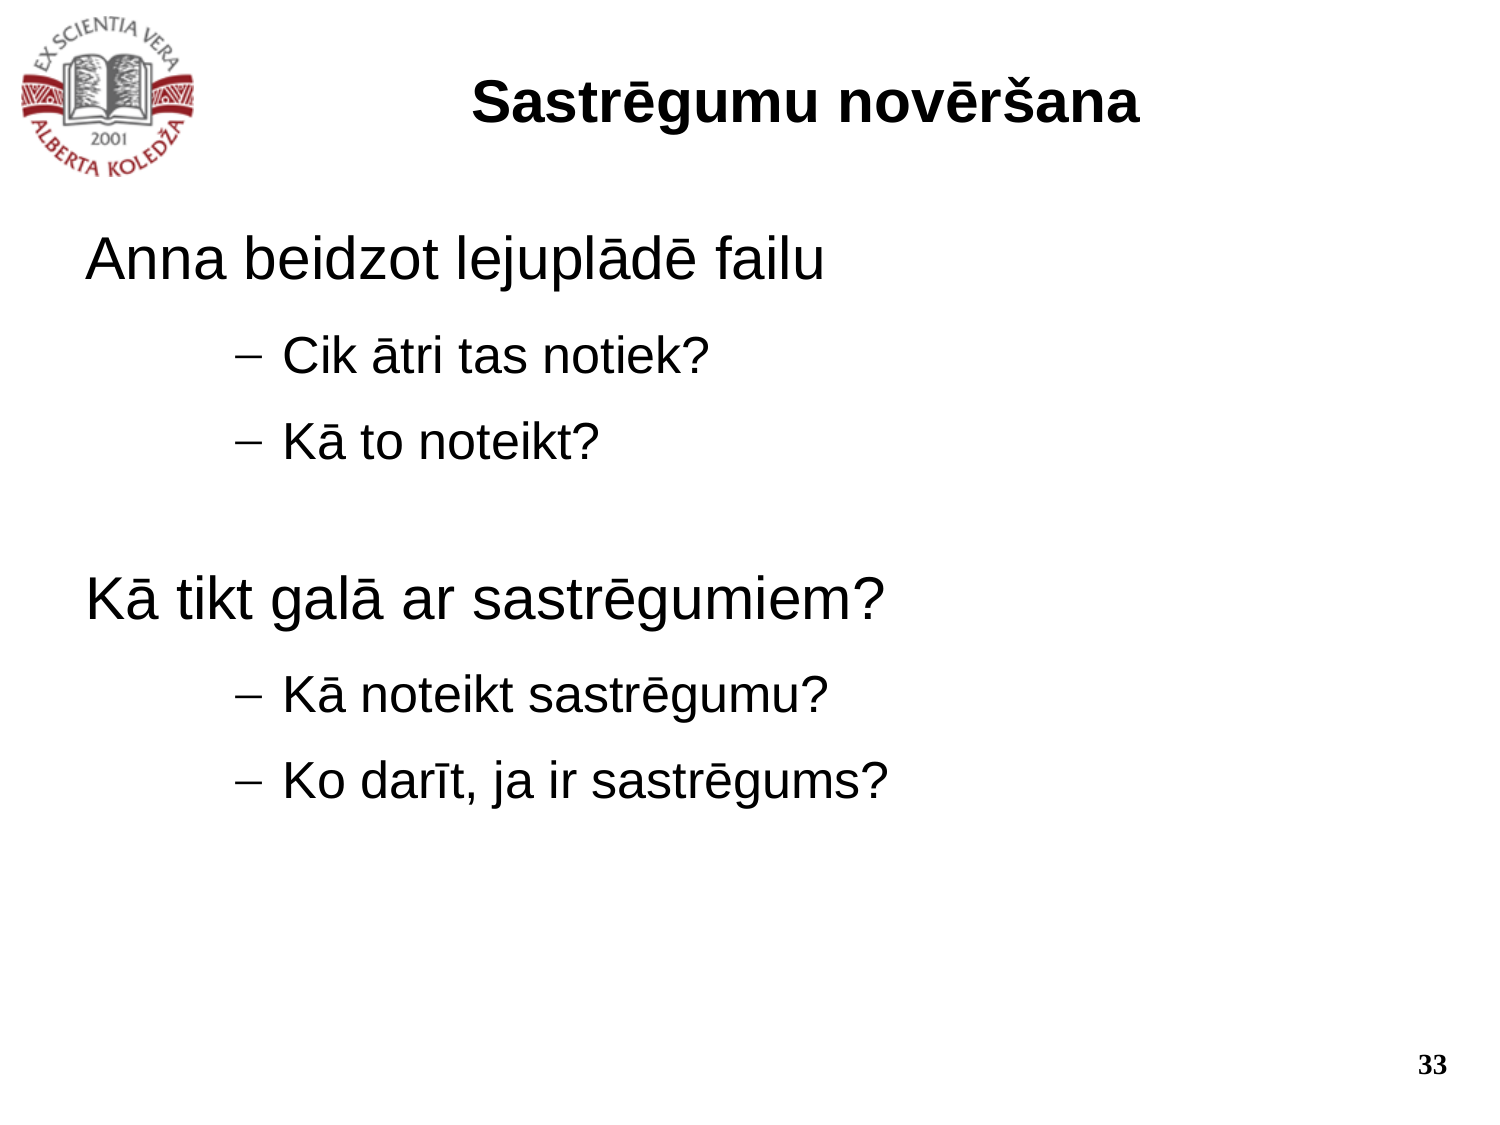

# Sastrēgumu novēršana
Anna beidzot lejuplādē failu
Cik ātri tas notiek?
Kā to noteikt?
Kā tikt galā ar sastrēgumiem?
Kā noteikt sastrēgumu?
Ko darīt, ja ir sastrēgums?